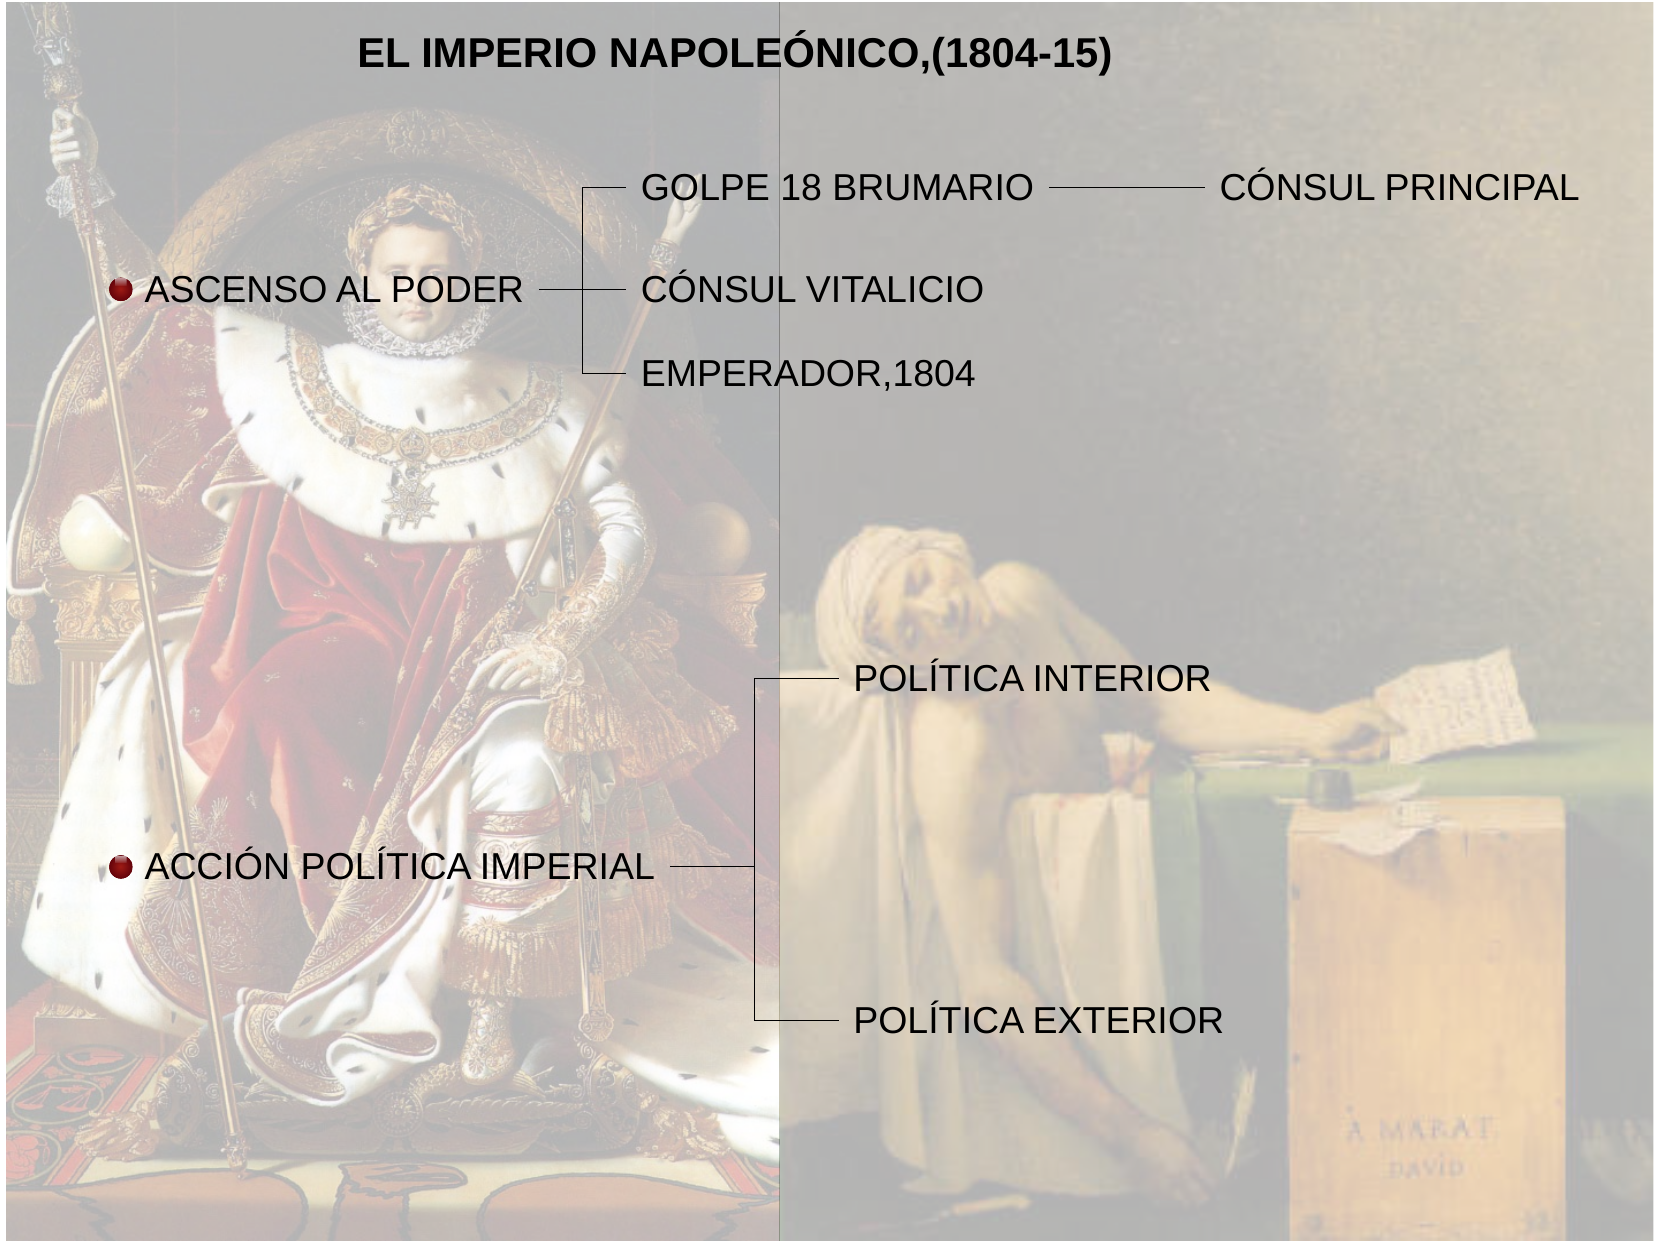

EL IMPERIO NAPOLEÓNICO,(1804-15)
GOLPE 18 BRUMARIO
CÓNSUL PRINCIPAL
ASCENSO AL PODER
CÓNSUL VITALICIO
EMPERADOR,1804
POLÍTICA INTERIOR
ACCIÓN POLÍTICA IMPERIAL
POLÍTICA EXTERIOR